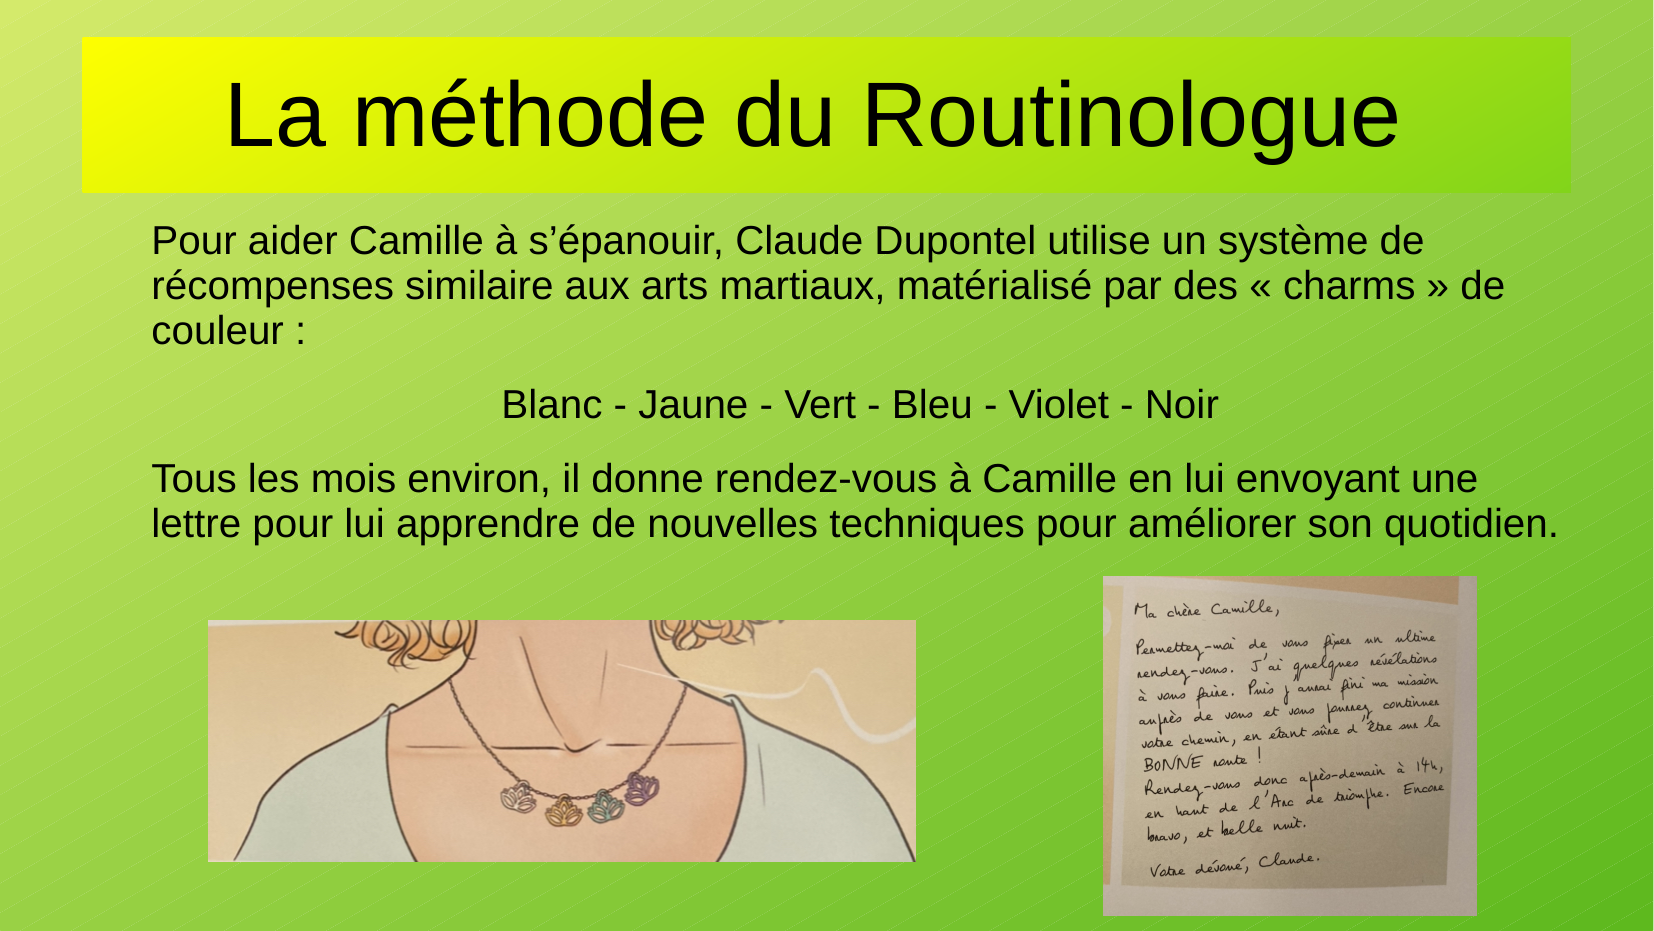

# La méthode du Routinologue
Pour aider Camille à s’épanouir, Claude Dupontel utilise un système de récompenses similaire aux arts martiaux, matérialisé par des « charms » de couleur :
Blanc - Jaune - Vert - Bleu - Violet - Noir
Tous les mois environ, il donne rendez-vous à Camille en lui envoyant une lettre pour lui apprendre de nouvelles techniques pour améliorer son quotidien.